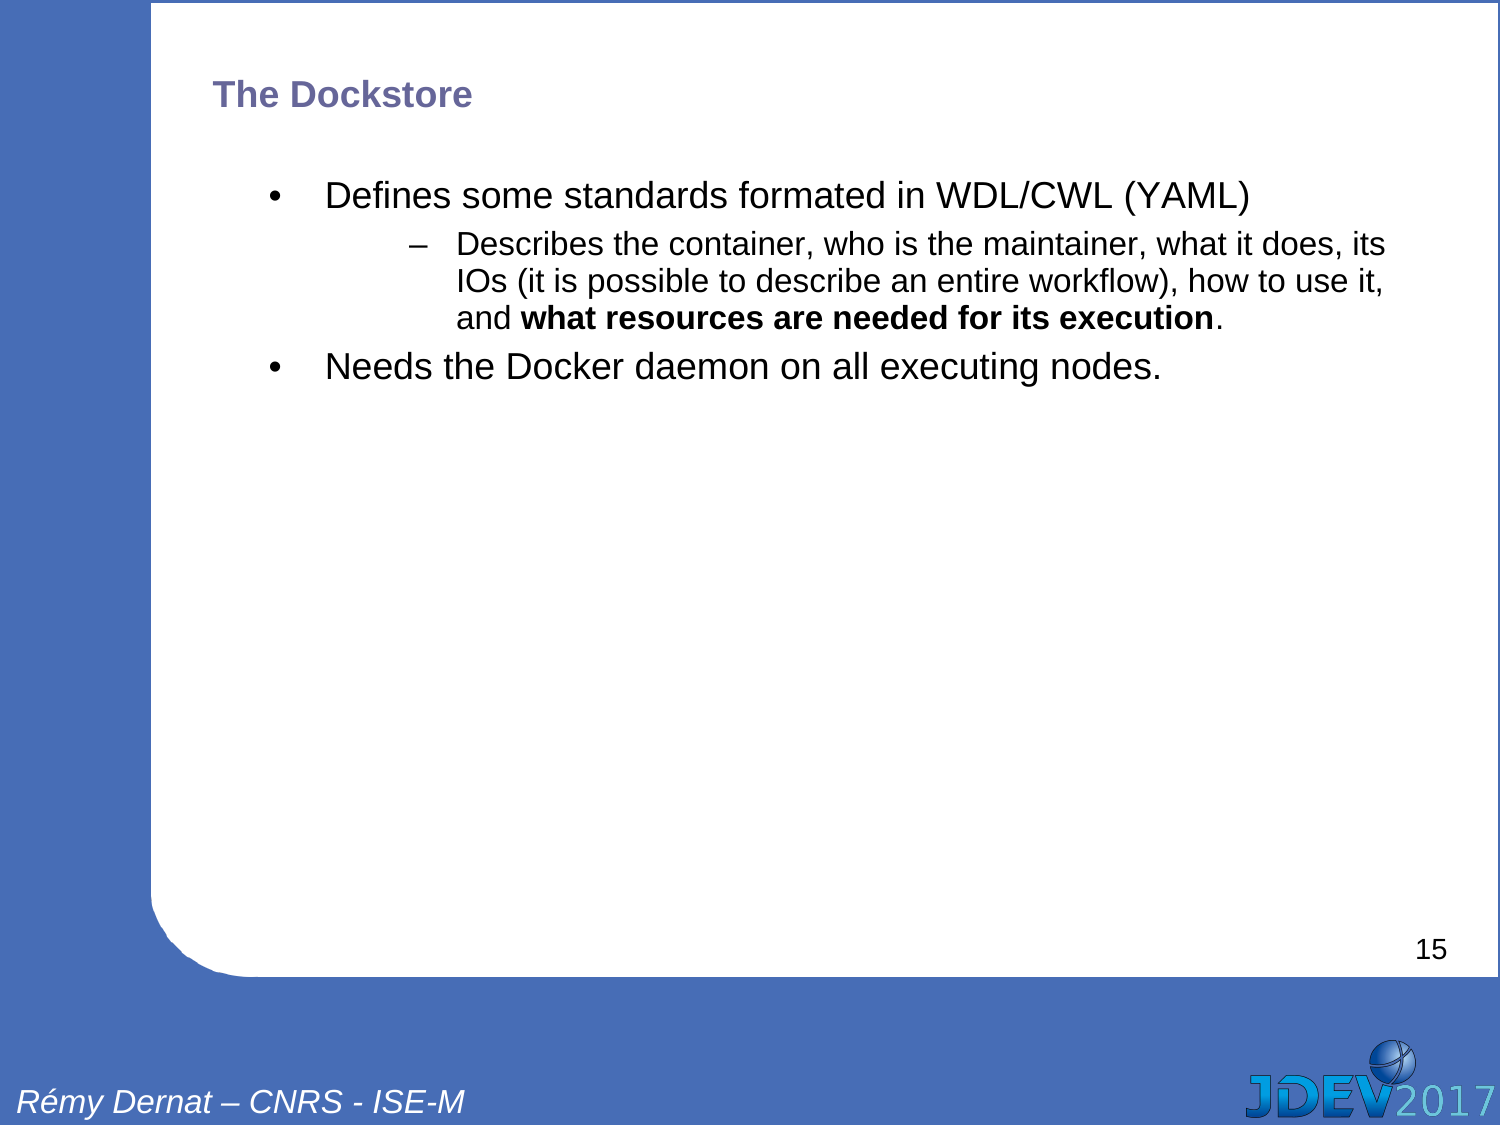

# The Dockstore
Defines some standards formated in WDL/CWL (YAML)
Describes the container, who is the maintainer, what it does, its IOs (it is possible to describe an entire workflow), how to use it, and what resources are needed for its execution.
Needs the Docker daemon on all executing nodes.
15
Rémy Dernat – CNRS - ISE-M